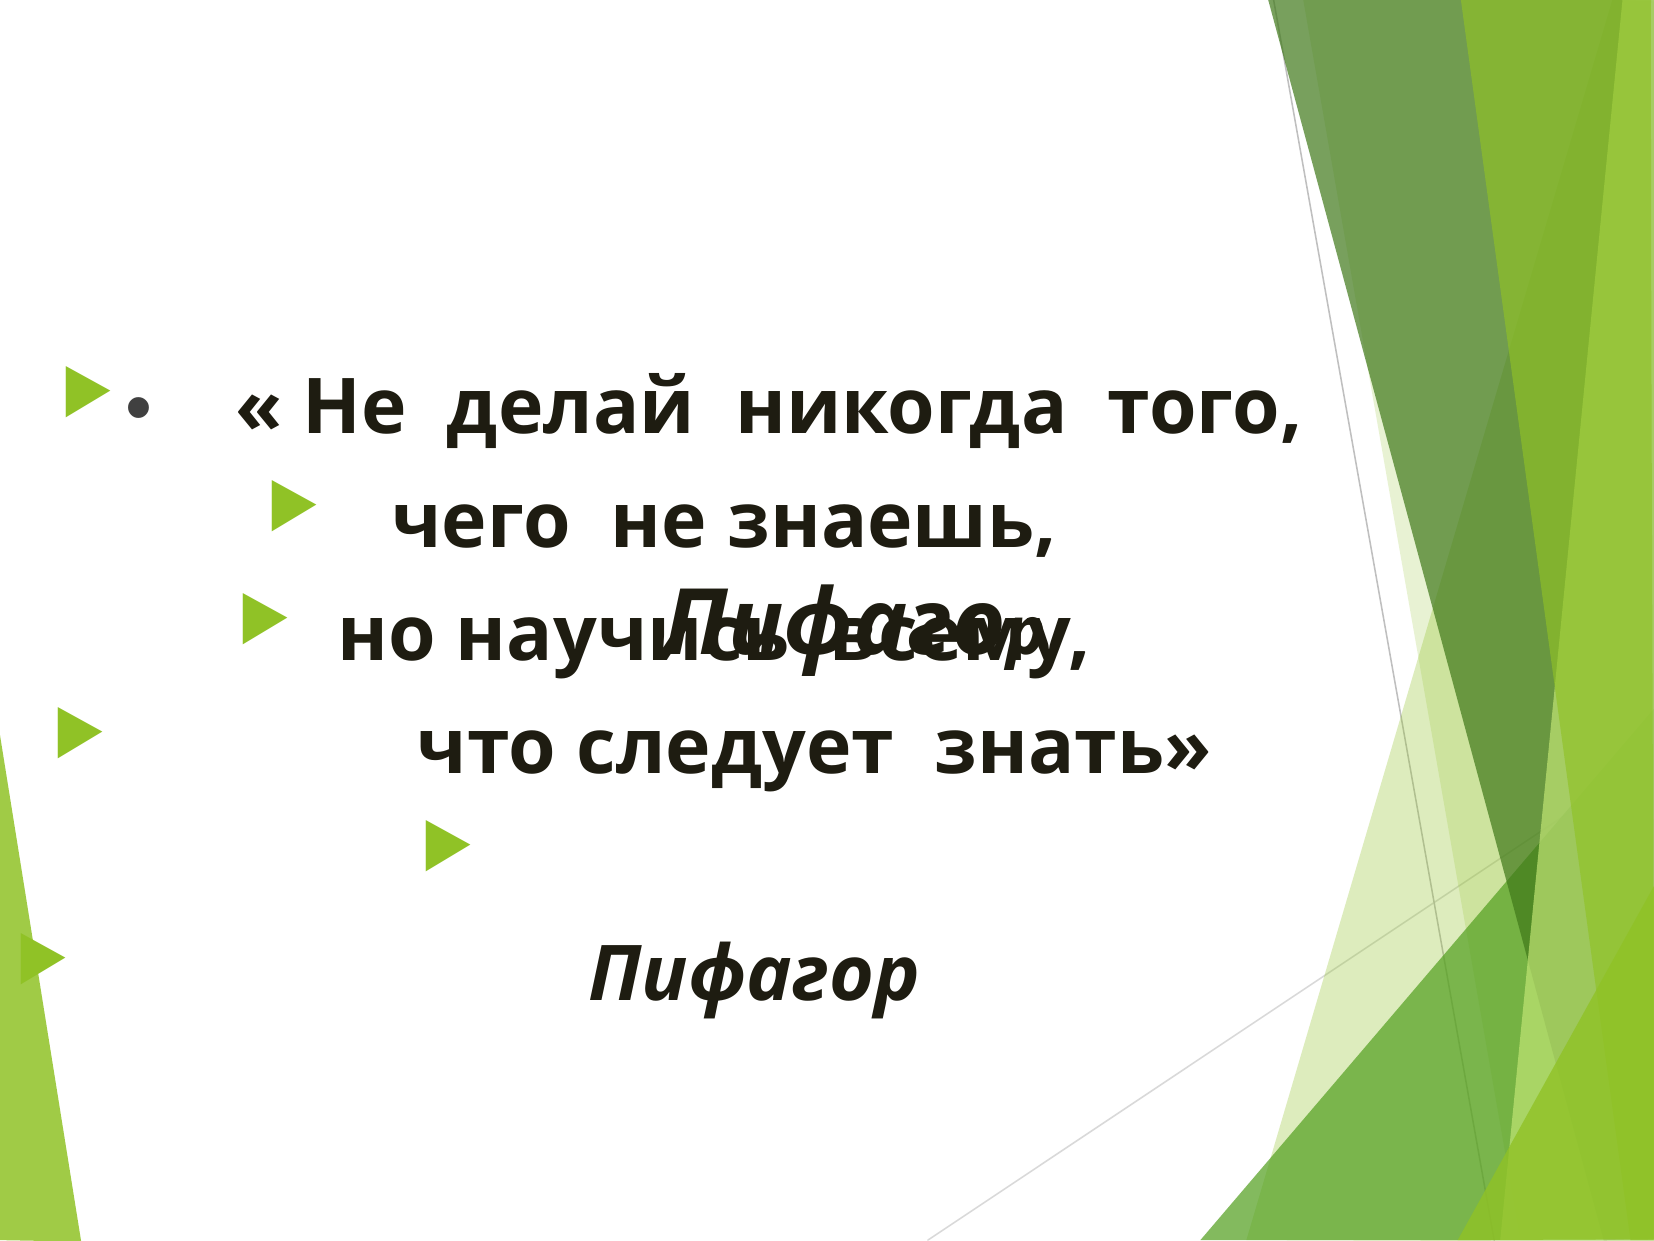

# •	« Не делай никогда того,
 чего не знаешь,
но научись всему,
 что следует знать»
 Пифагор
Пифагор